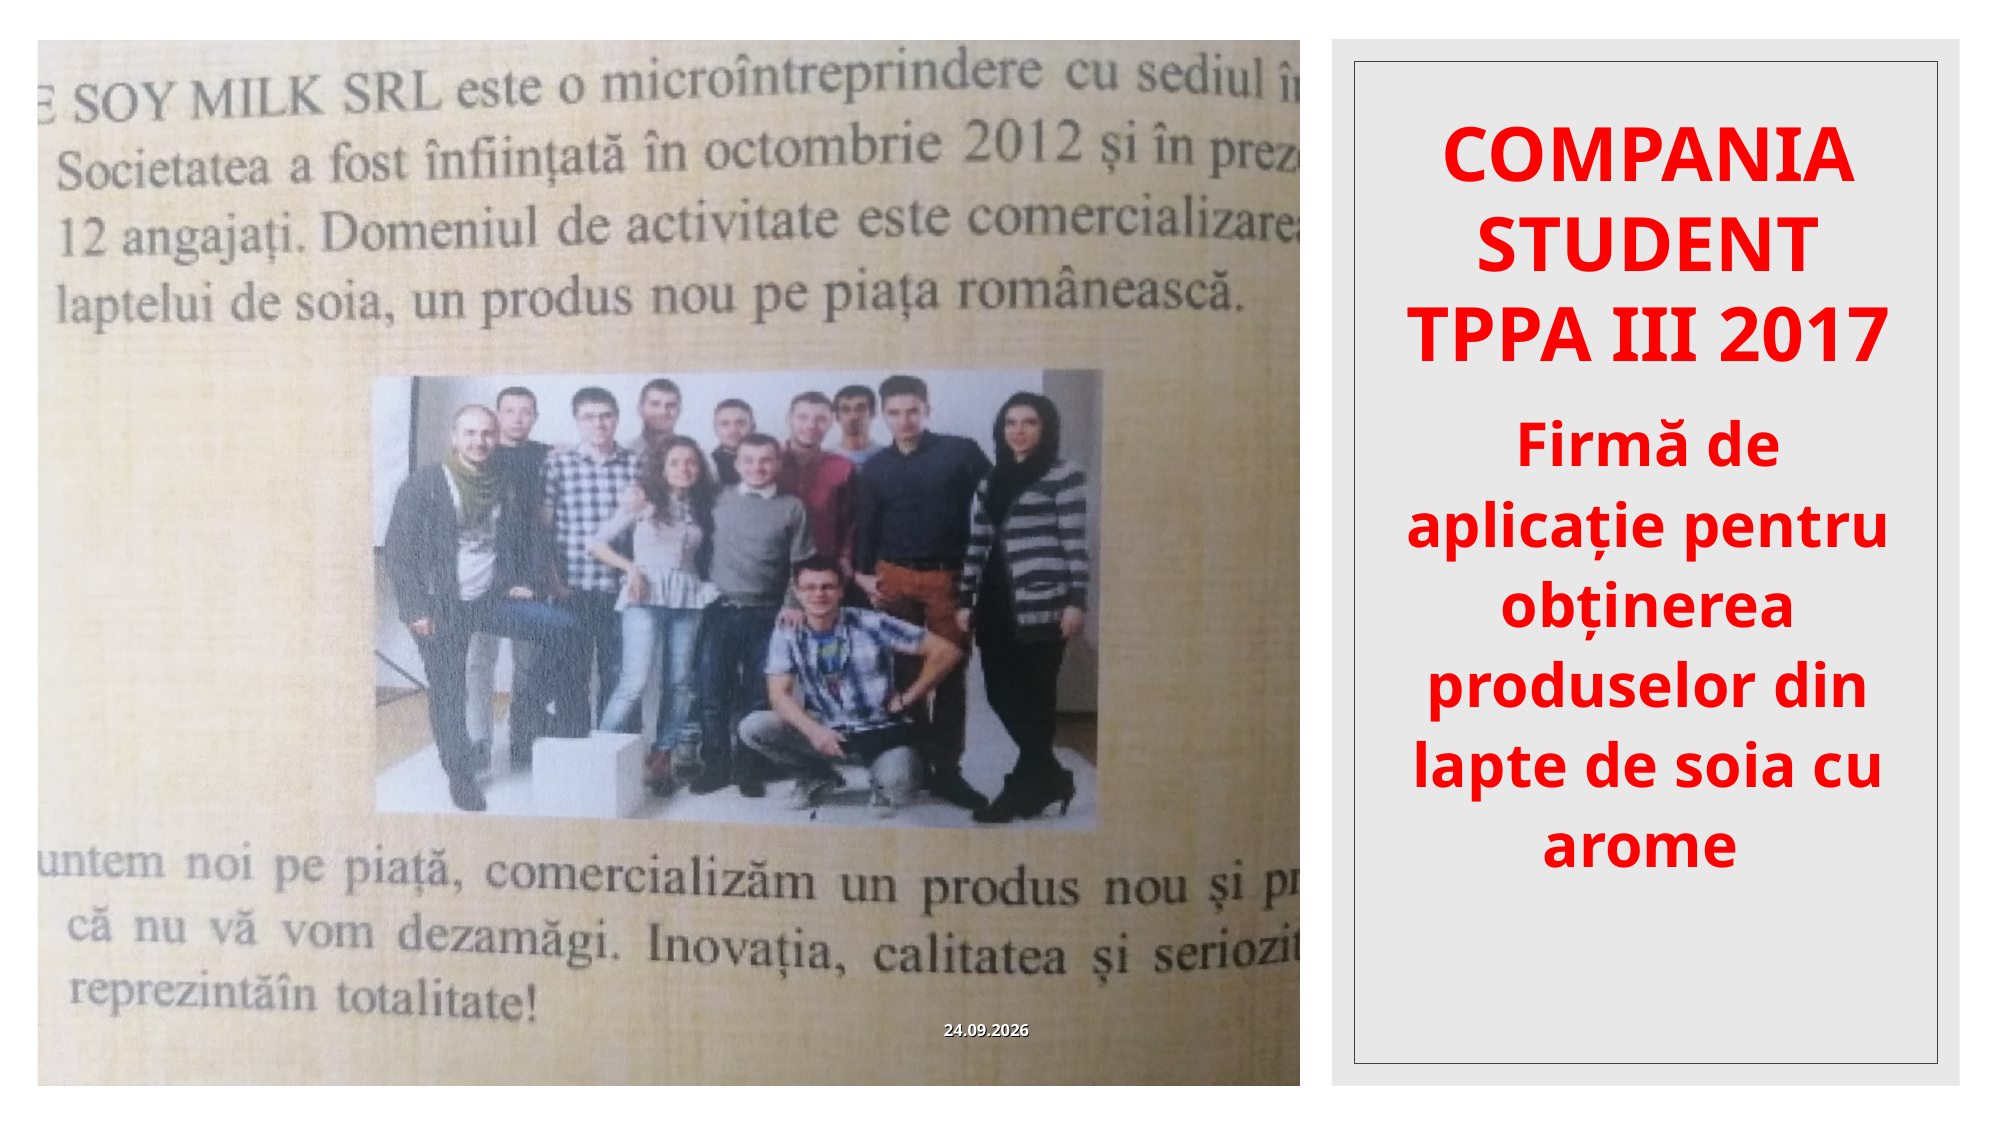

# COMPANIA STUDENT TPPA III 2017
Firmă de aplicație pentru obținerea produselor din lapte de soia cu arome